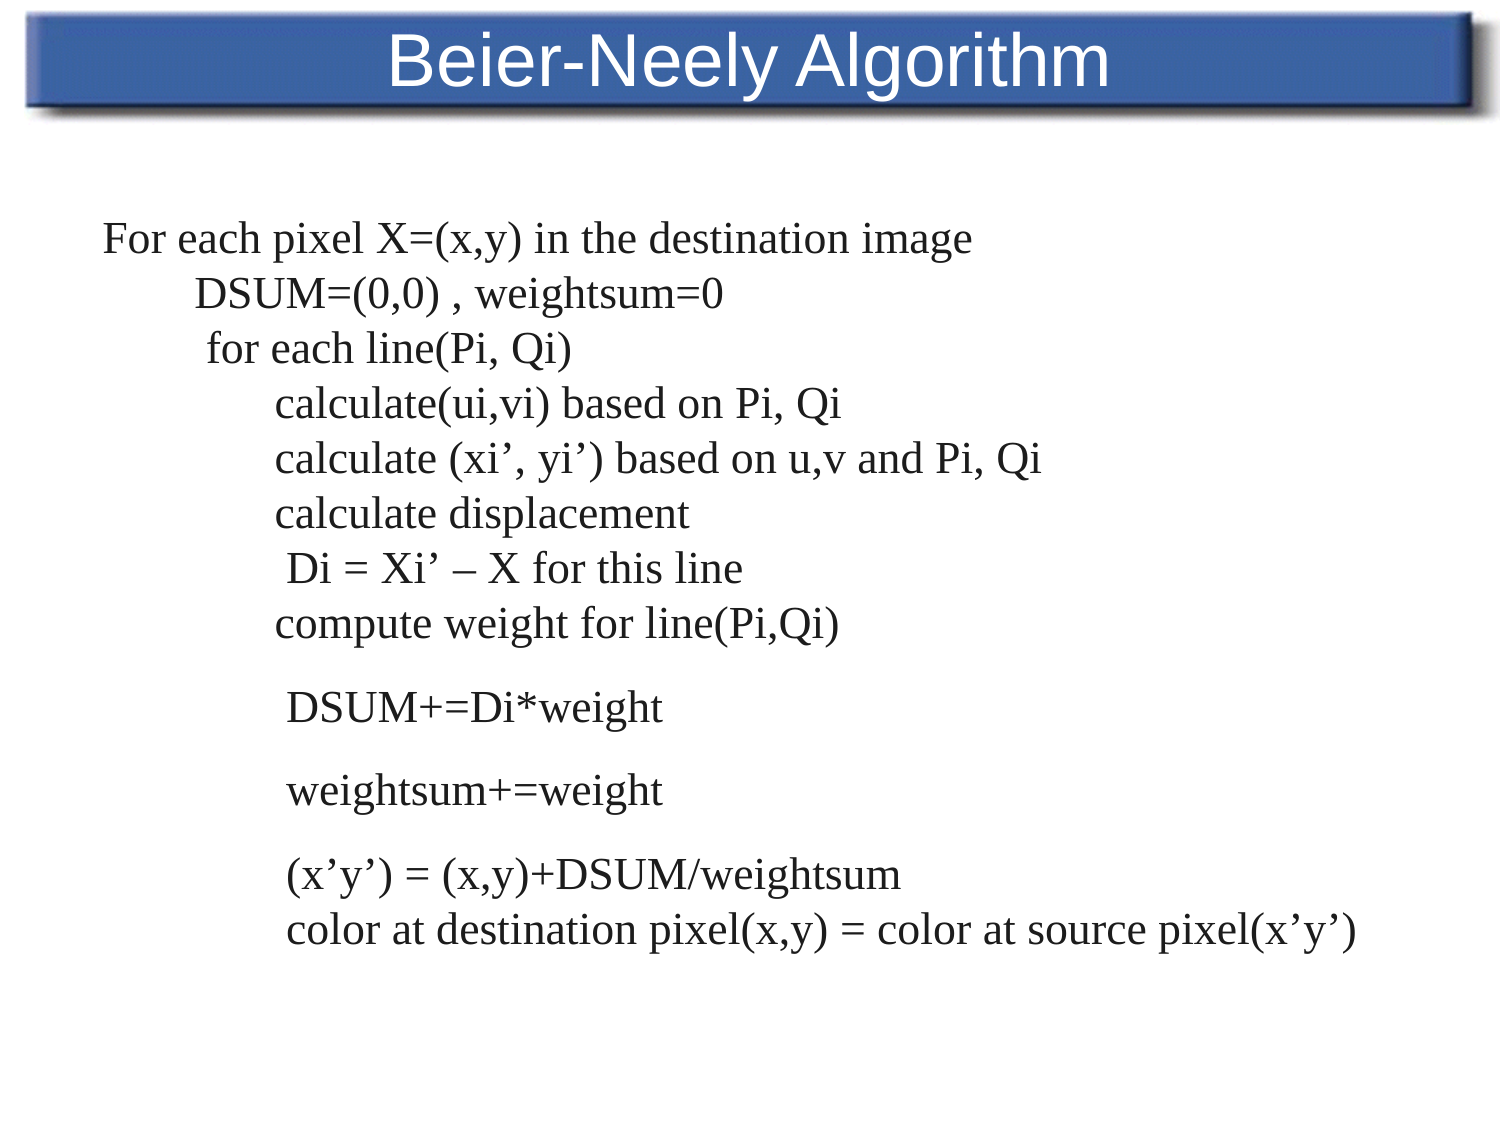

# Beier-Neely Algorithm
For each pixel X=(x,y) in the destination image
 DSUM=(0,0) , weightsum=0
 for each line(Pi, Qi)
 calculate(ui,vi) based on Pi, Qi
 calculate (xi’, yi’) based on u,v and Pi, Qi
 calculate displacement
 Di = Xi’ – X for this line
 compute weight for line(Pi,Qi)
 DSUM+=Di*weight
 weightsum+=weight
 (x’y’) = (x,y)+DSUM/weightsum
 color at destination pixel(x,y) = color at source pixel(x’y’)